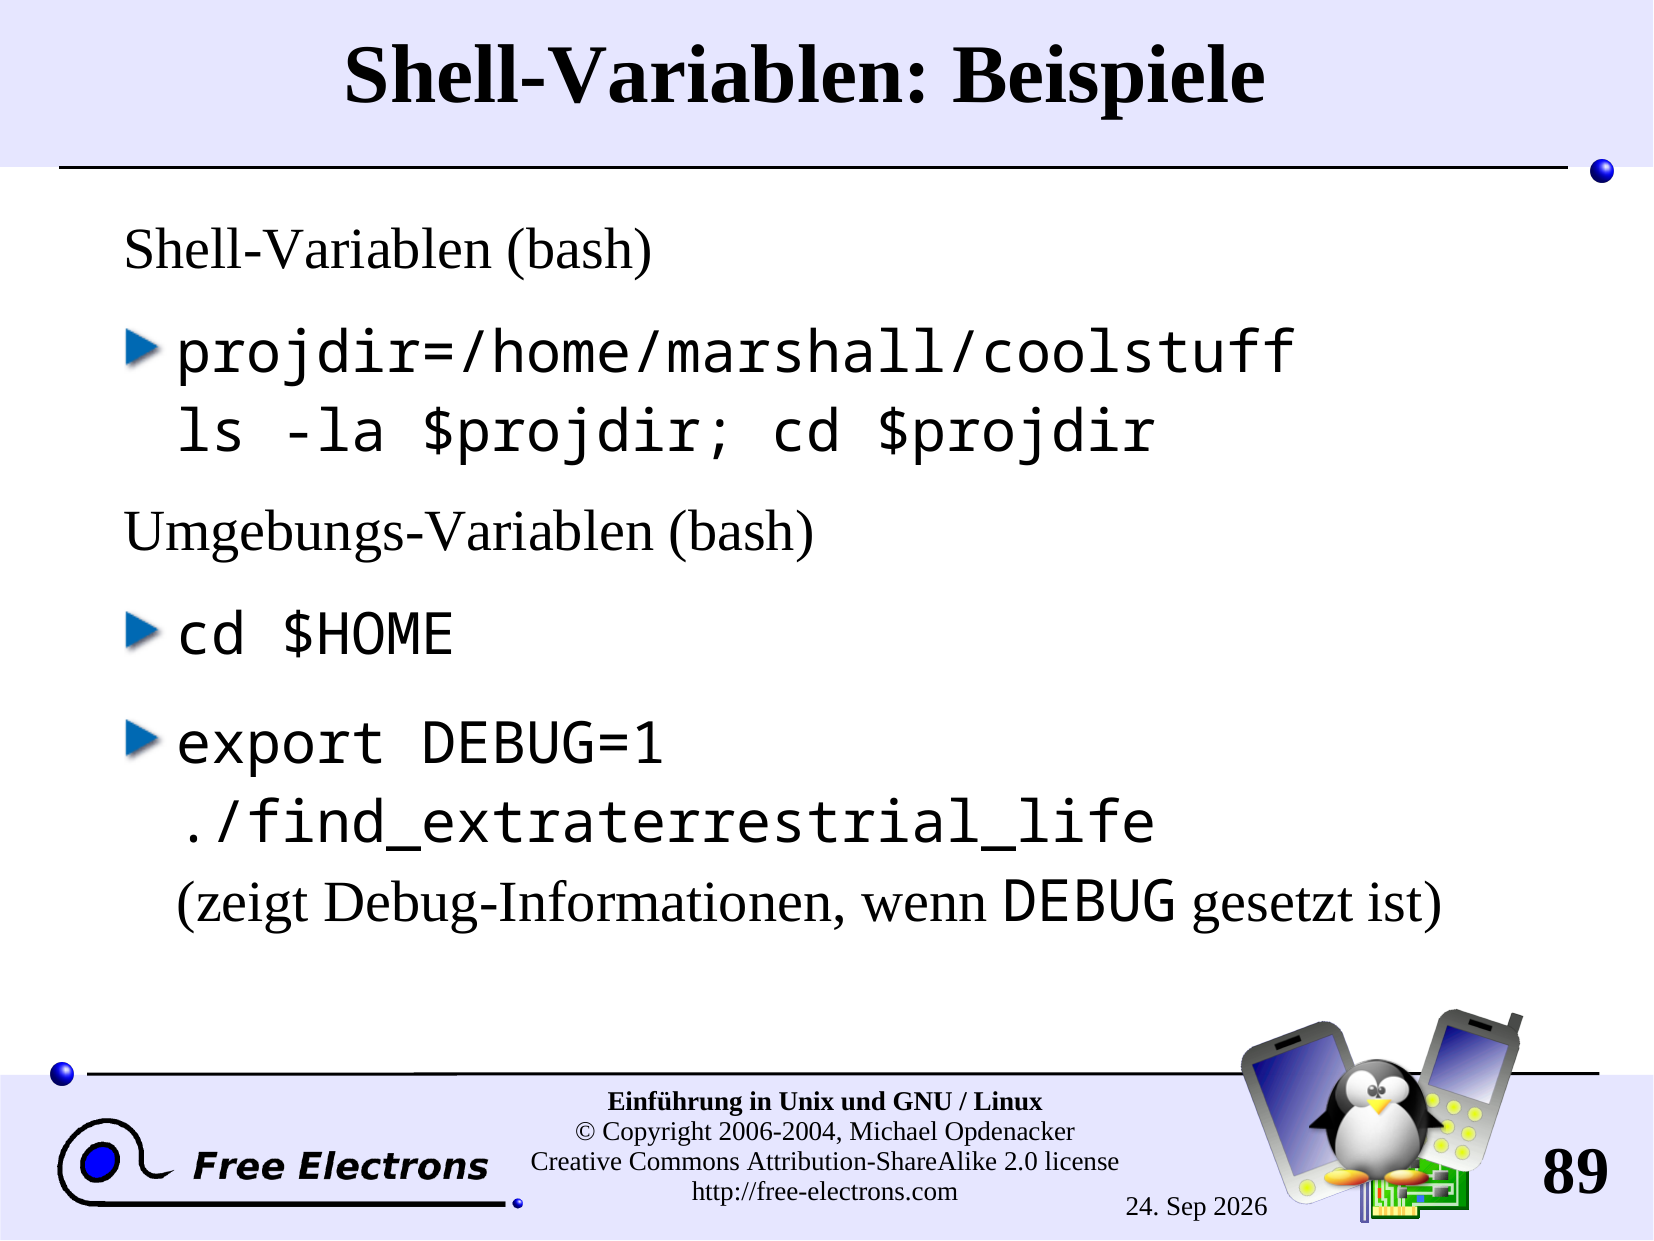

# Shell-Variablen: Beispiele
Shell-Variablen (bash)
projdir=/home/marshall/coolstuff
ls -la $projdir; cd $projdir
Umgebungs-Variablen (bash)
cd $HOME
export DEBUG=1
./find_extraterrestrial_life
(zeigt Debug-Informationen, wenn DEBUG gesetzt ist)